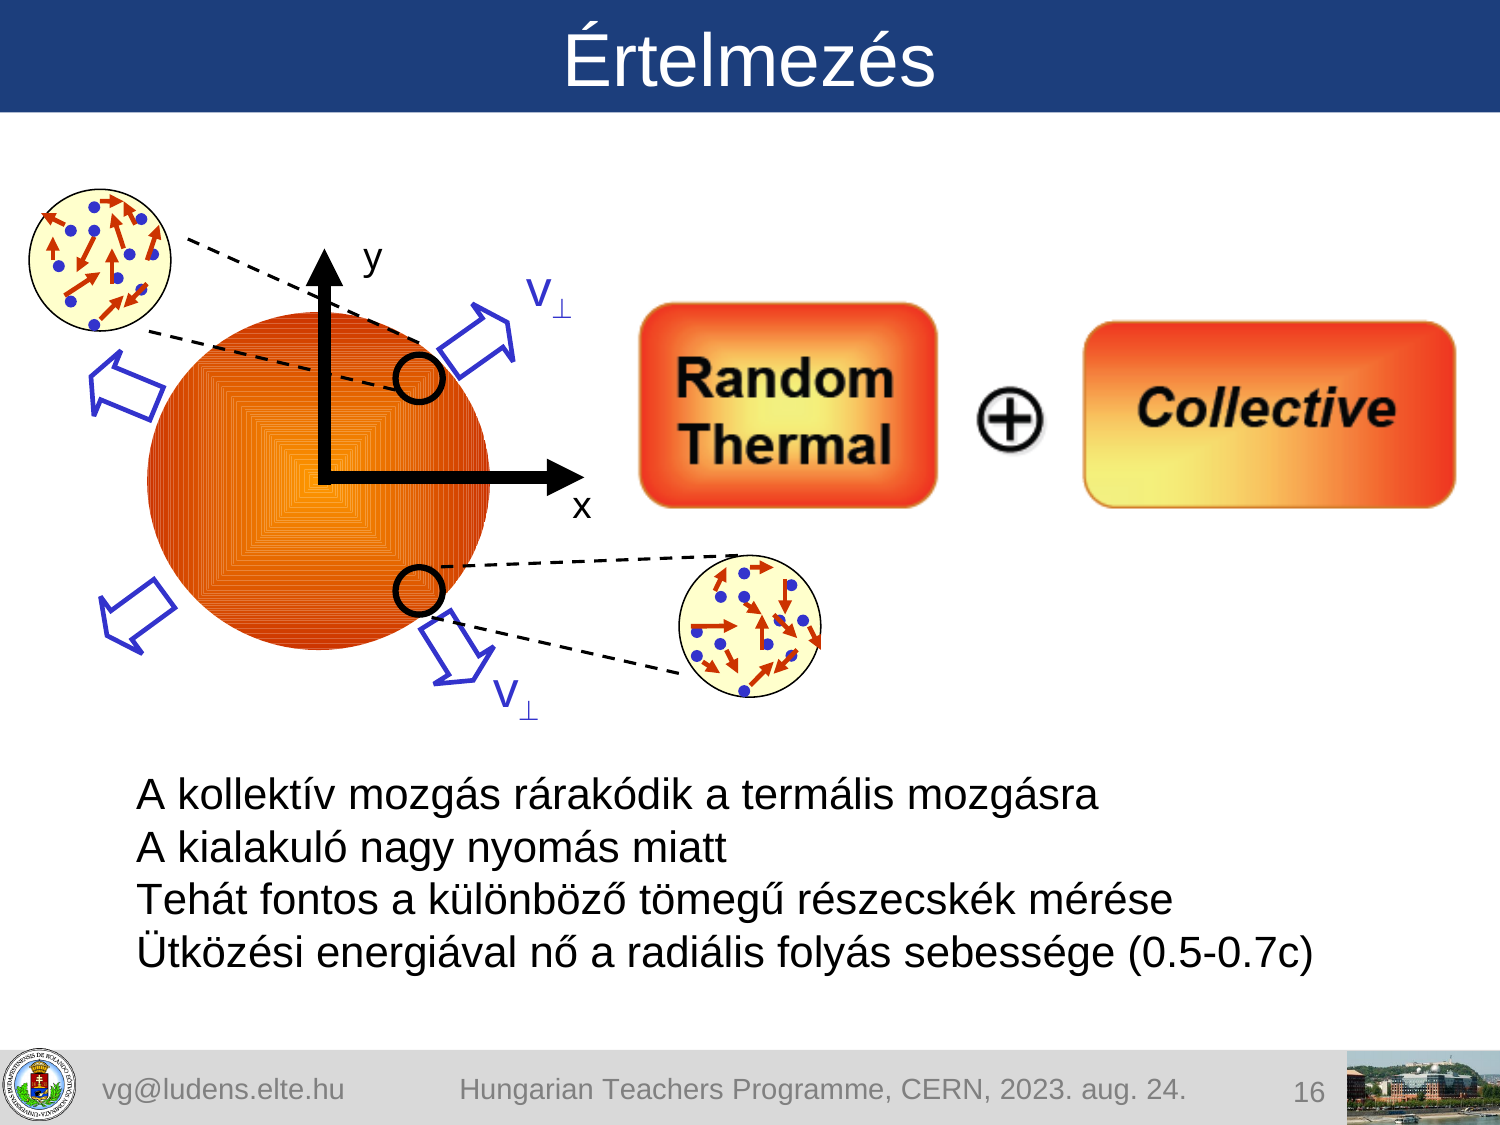

# Értelmezés
y
v
x
v
A kollektív mozgás rárakódik a termális mozgásra
A kialakuló nagy nyomás miatt
Tehát fontos a különböző tömegű részecskék mérése
Ütközési energiával nő a radiális folyás sebessége (0.5-0.7c)
16